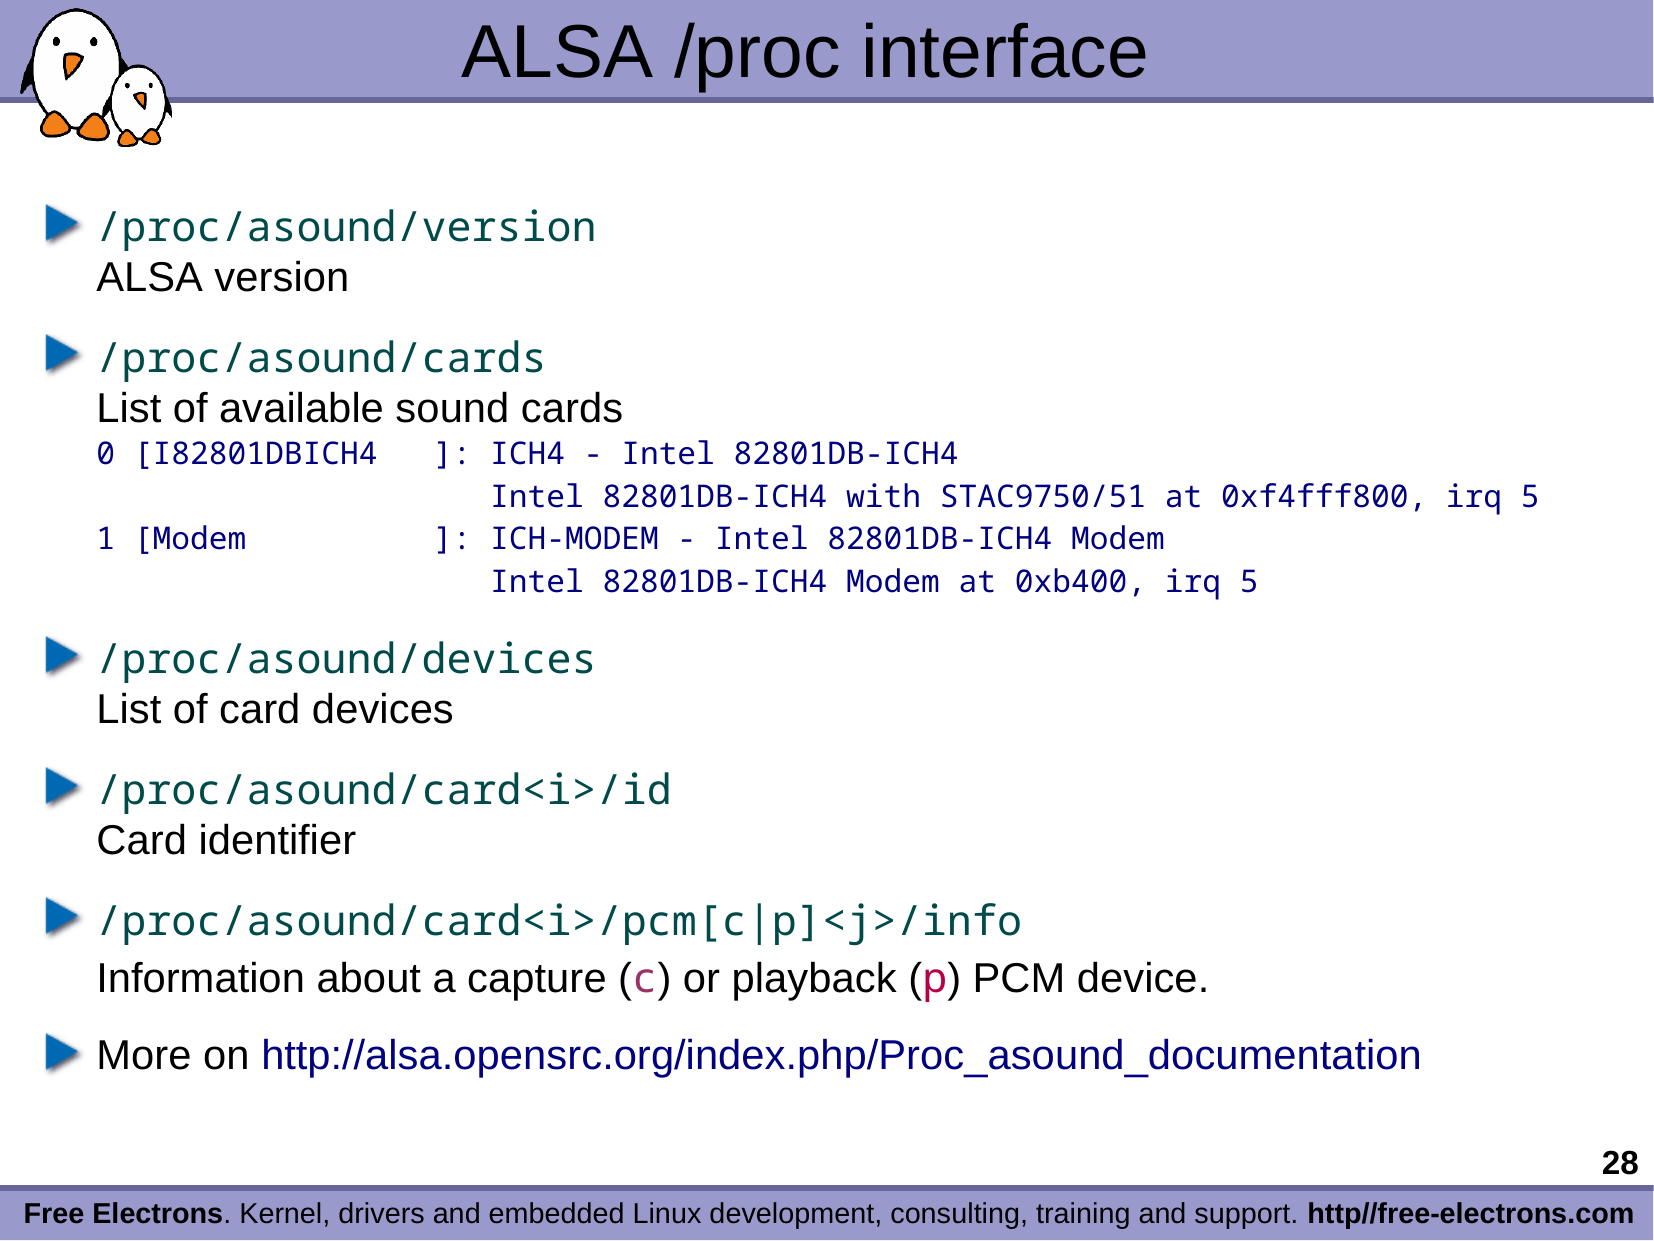

# ALSA /proc interface
/proc/asound/version
ALSA version
/proc/asound/cards
List of available sound cards
0 [I82801DBICH4 ]: ICH4 - Intel 82801DB-ICH4
 Intel 82801DB-ICH4 with STAC9750/51 at 0xf4fff800, irq 5
1 [Modem ]: ICH-MODEM - Intel 82801DB-ICH4 Modem
 Intel 82801DB-ICH4 Modem at 0xb400, irq 5
/proc/asound/devices
List of card devices
/proc/asound/card<i>/id
Card identifier
/proc/asound/card<i>/pcm[c|p]<j>/info
Information about a capture (c) or playback (p) PCM device.
More on http://alsa.opensrc.org/index.php/Proc_asound_documentation